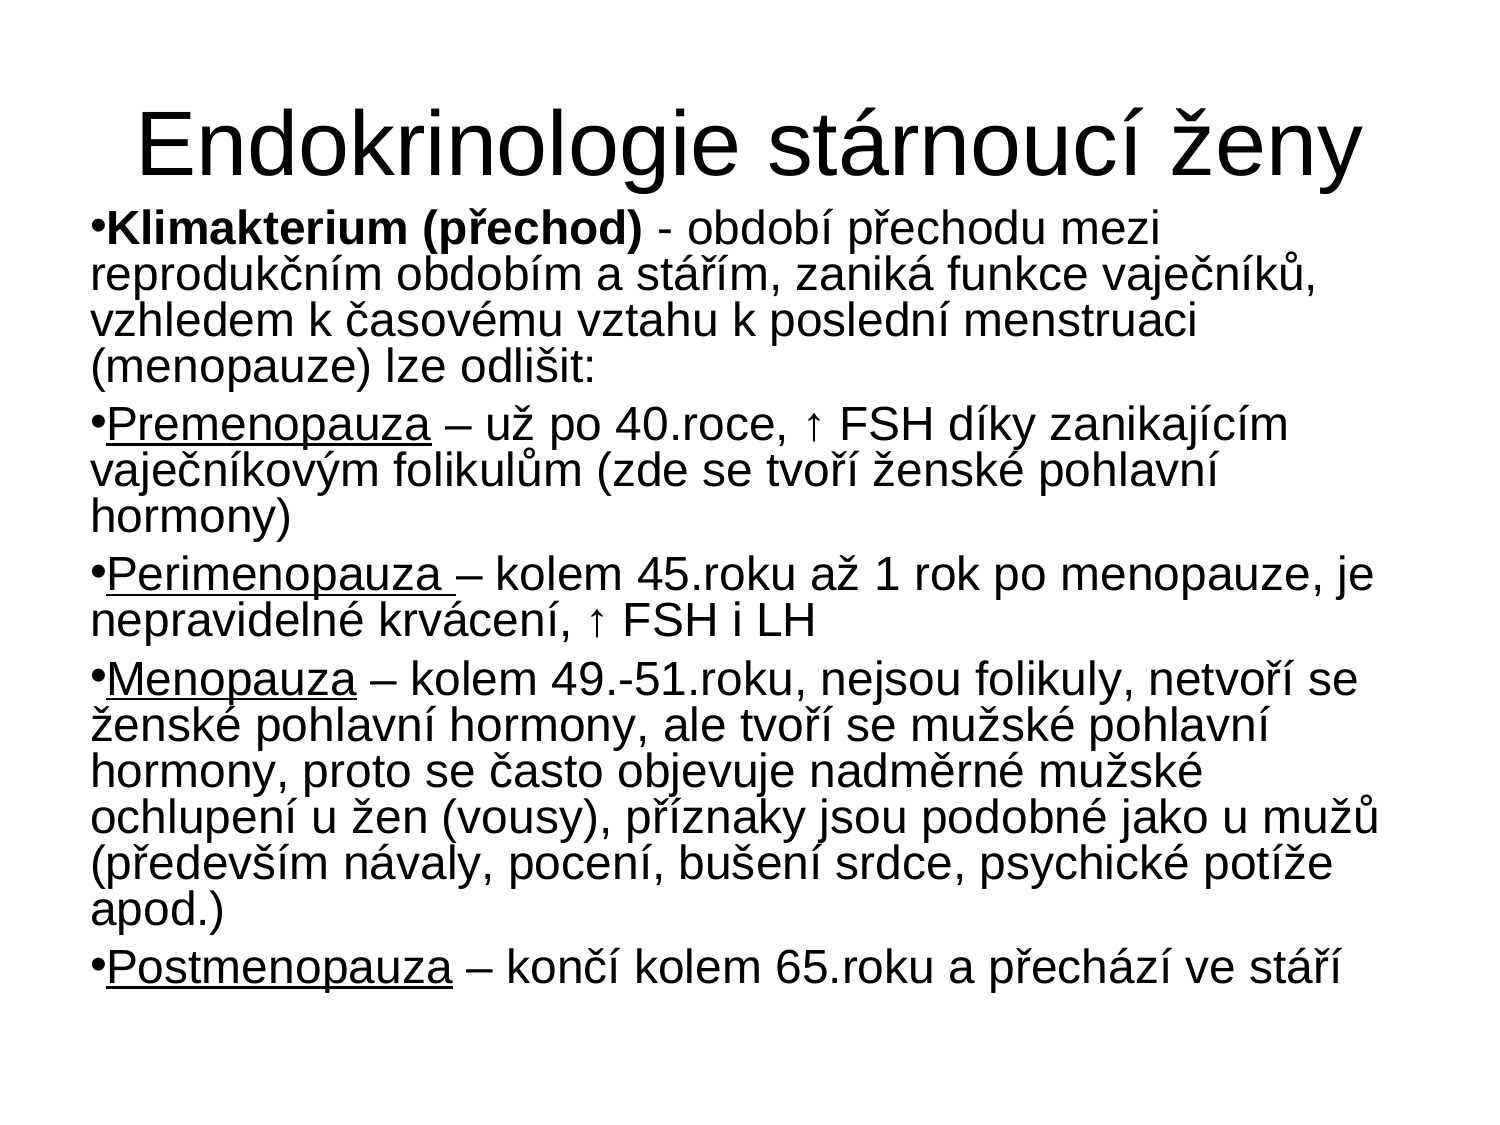

# Endokrinologie stárnoucí ženy
Klimakterium (přechod) - období přechodu mezi reprodukčním obdobím a stářím, zaniká funkce vaječníků, vzhledem k časovému vztahu k poslední menstruaci (menopauze) lze odlišit:
Premenopauza – už po 40.roce, ↑ FSH díky zanikajícím vaječníkovým folikulům (zde se tvoří ženské pohlavní hormony)
Perimenopauza – kolem 45.roku až 1 rok po menopauze, je nepravidelné krvácení, ↑ FSH i LH
Menopauza – kolem 49.-51.roku, nejsou folikuly, netvoří se ženské pohlavní hormony, ale tvoří se mužské pohlavní hormony, proto se často objevuje nadměrné mužské ochlupení u žen (vousy), příznaky jsou podobné jako u mužů (především návaly, pocení, bušení srdce, psychické potíže apod.)
Postmenopauza – končí kolem 65.roku a přechází ve stáří